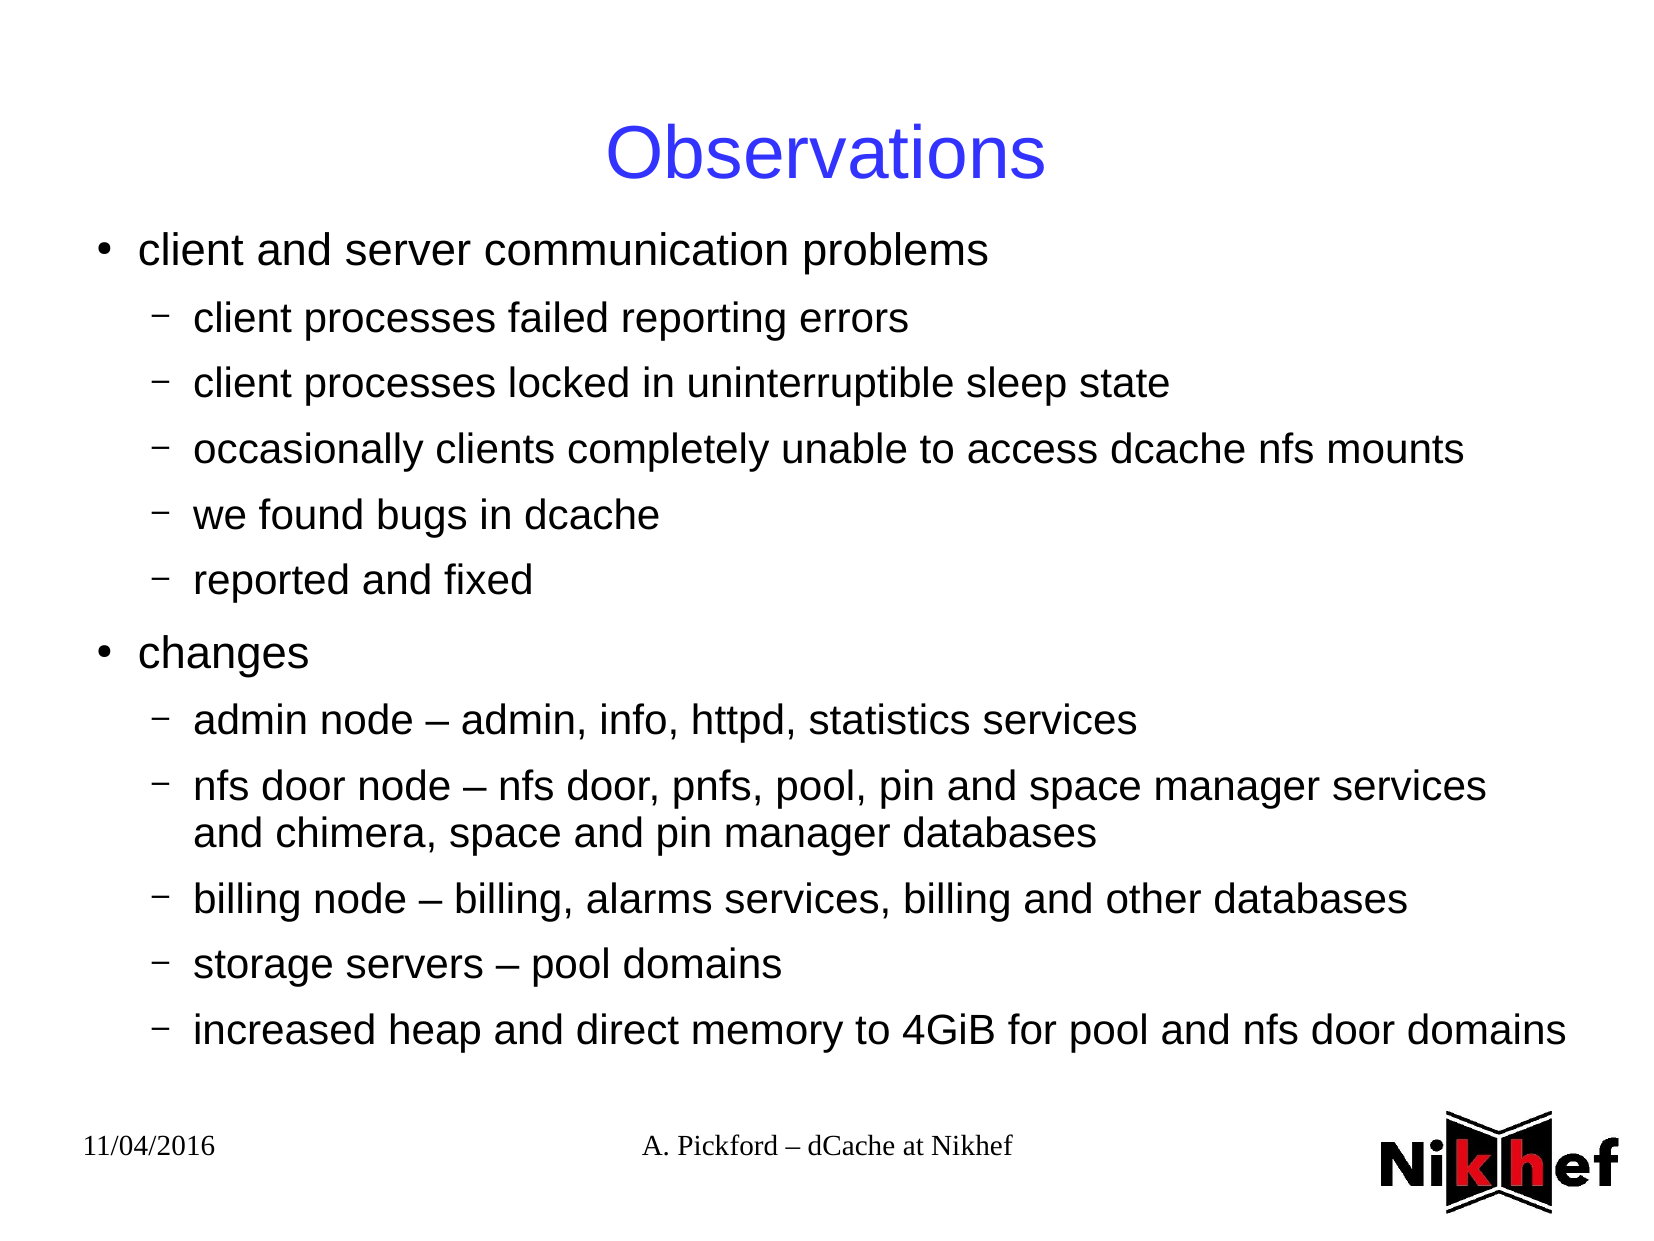

# Observations
client and server communication problems
client processes failed reporting errors
client processes locked in uninterruptible sleep state
occasionally clients completely unable to access dcache nfs mounts
we found bugs in dcache
reported and fixed
changes
admin node – admin, info, httpd, statistics services
nfs door node – nfs door, pnfs, pool, pin and space manager services and chimera, space and pin manager databases
billing node – billing, alarms services, billing and other databases
storage servers – pool domains
increased heap and direct memory to 4GiB for pool and nfs door domains